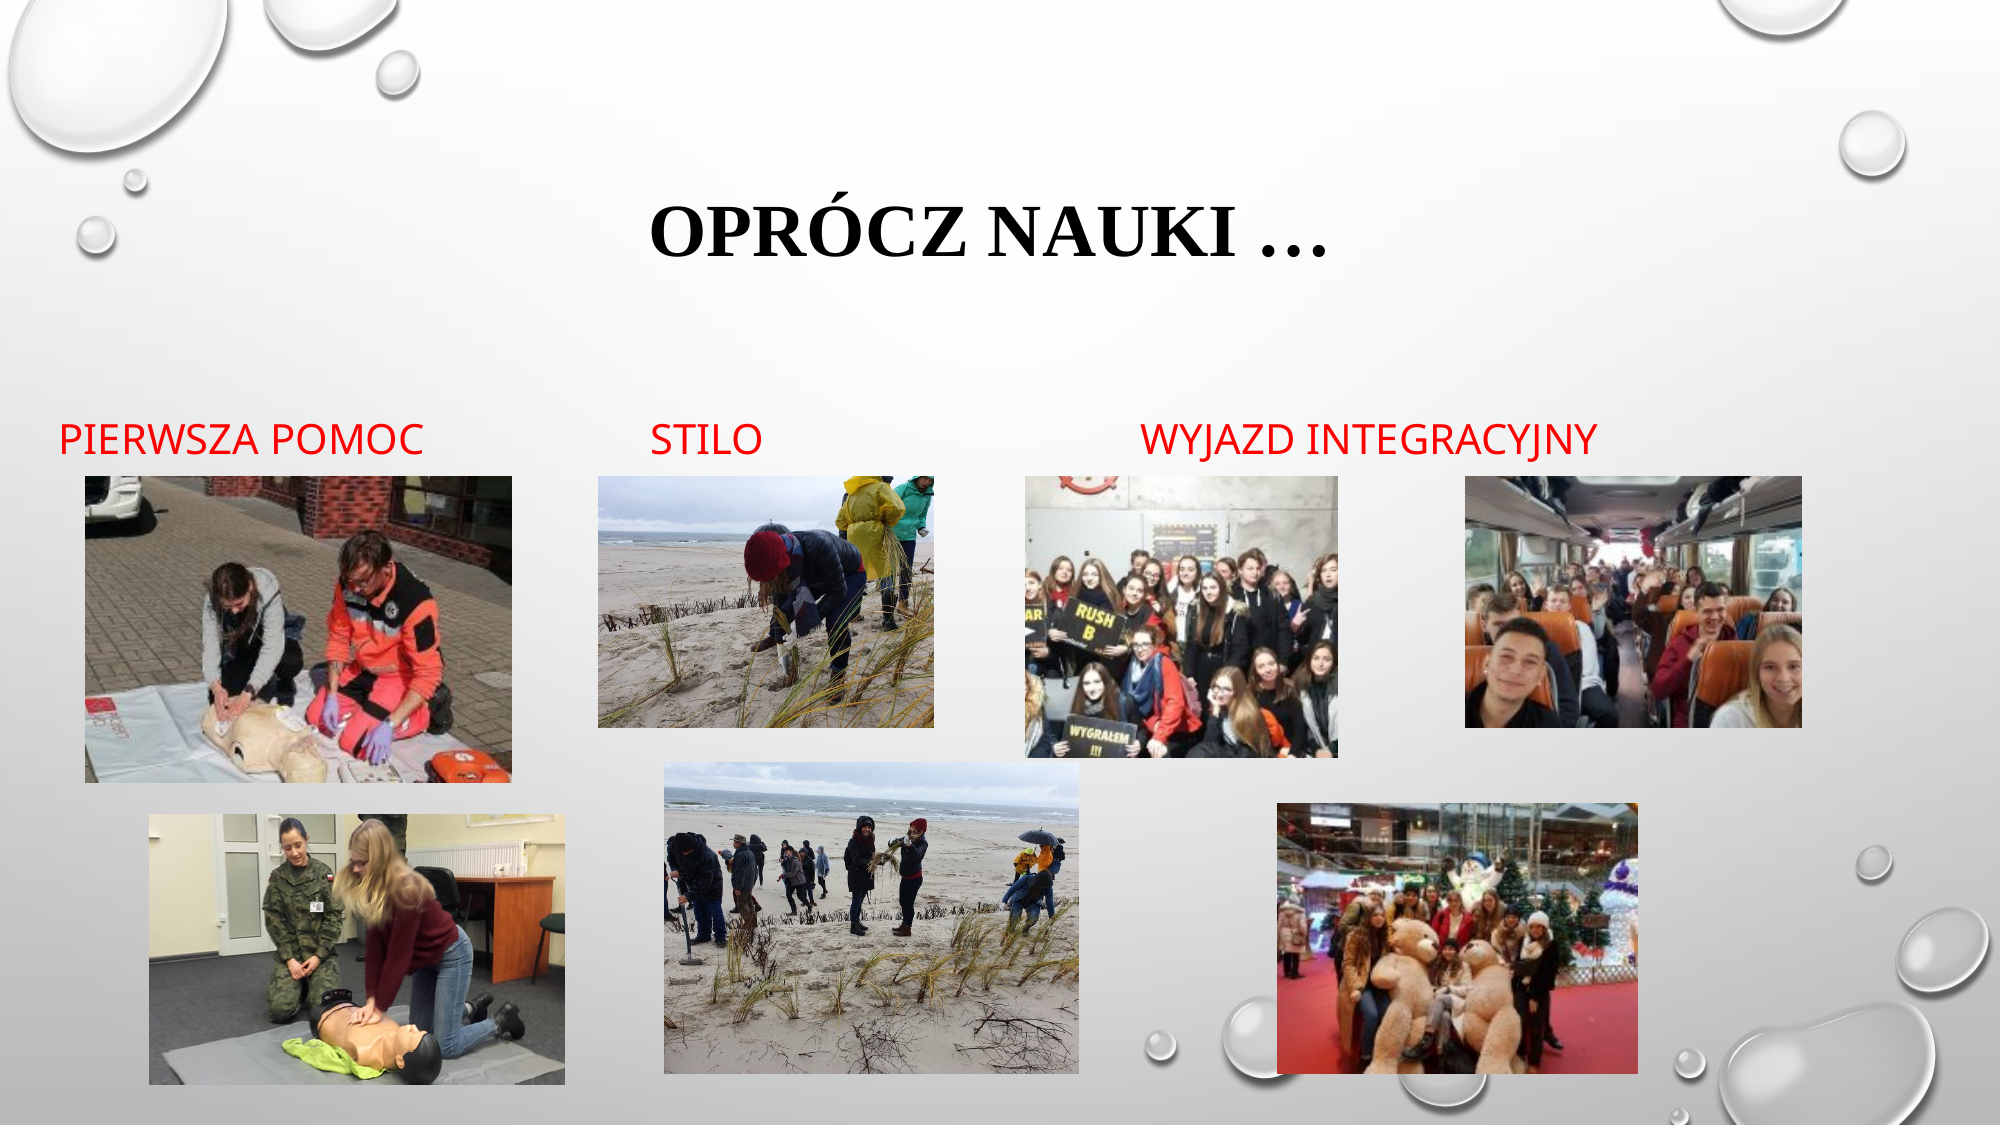

# Oprócz nauki …
pierwsza pomoc sTILO wyjazd integracyjny